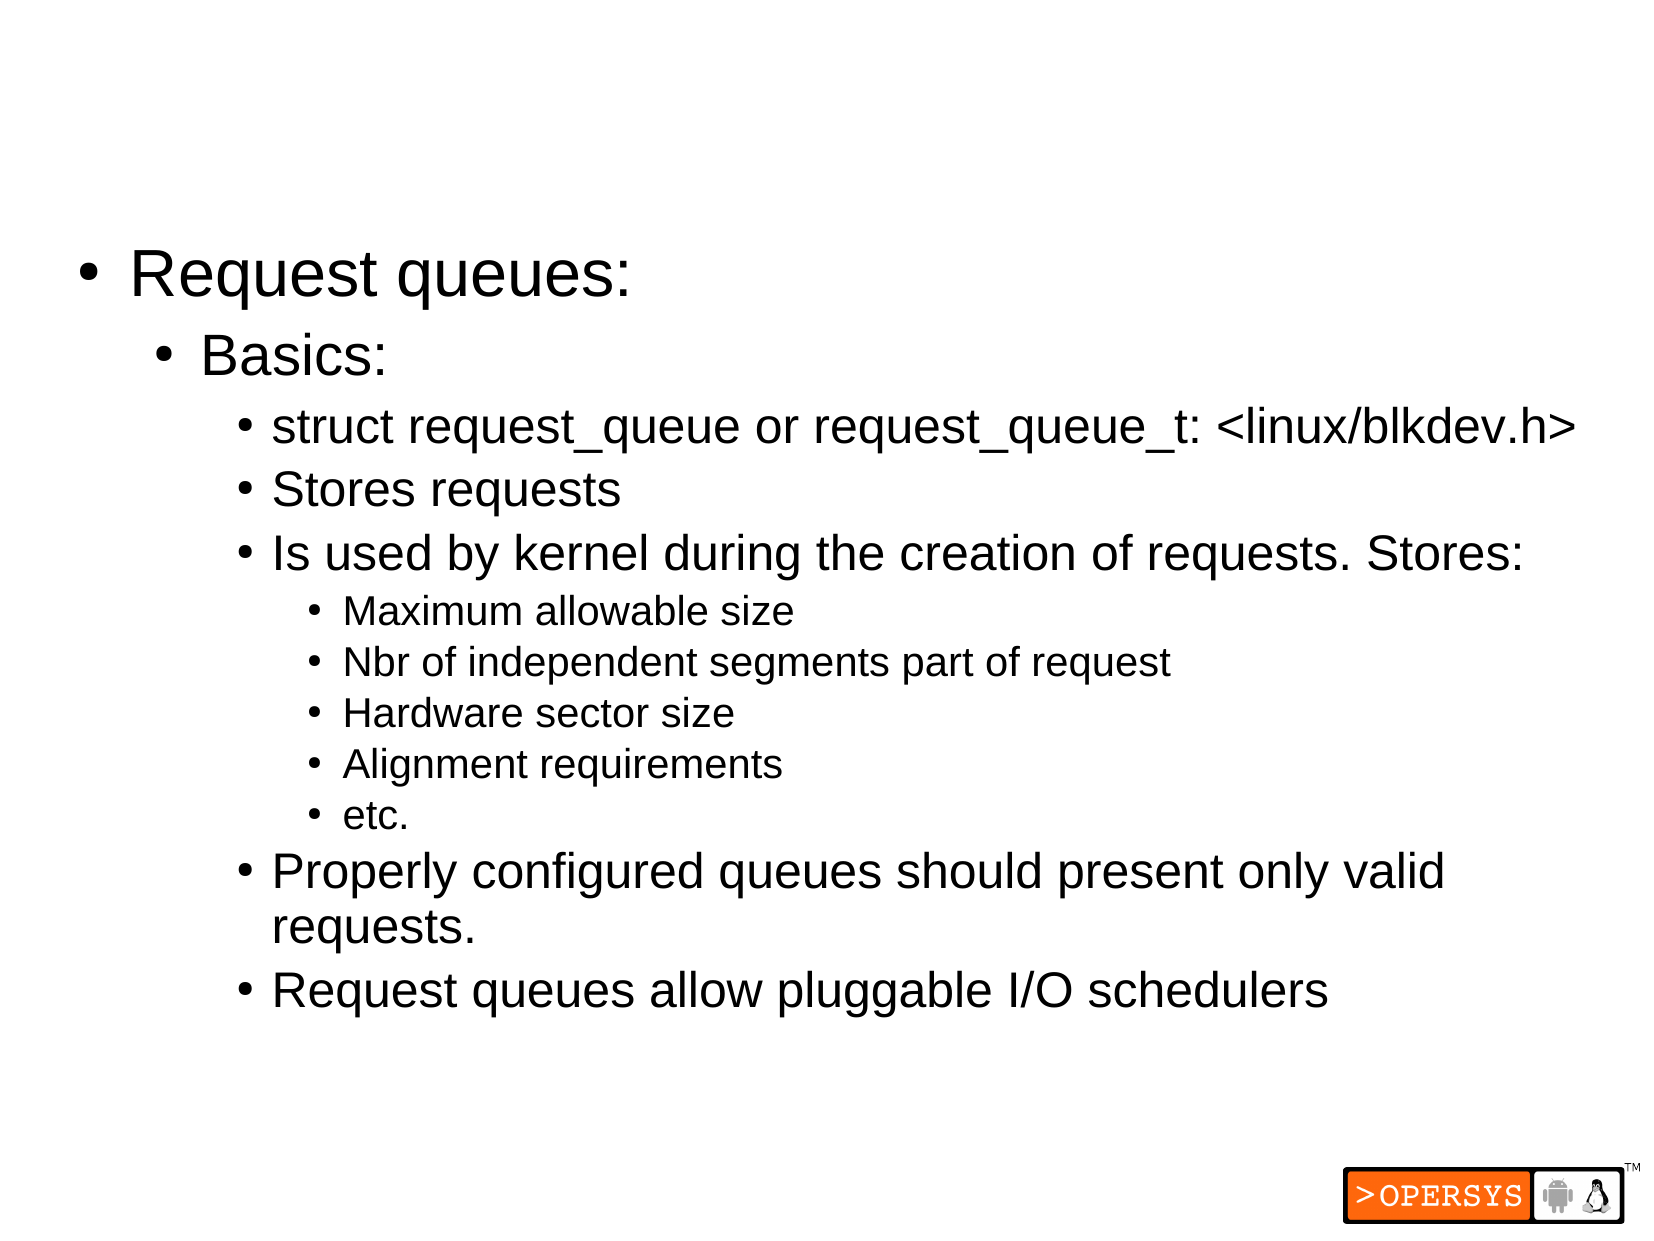

# Request queues:
Basics:
struct request_queue or request_queue_t: <linux/blkdev.h>
Stores requests
Is used by kernel during the creation of requests. Stores:
Maximum allowable size
Nbr of independent segments part of request
Hardware sector size
Alignment requirements
etc.
Properly configured queues should present only valid requests.
Request queues allow pluggable I/O schedulers